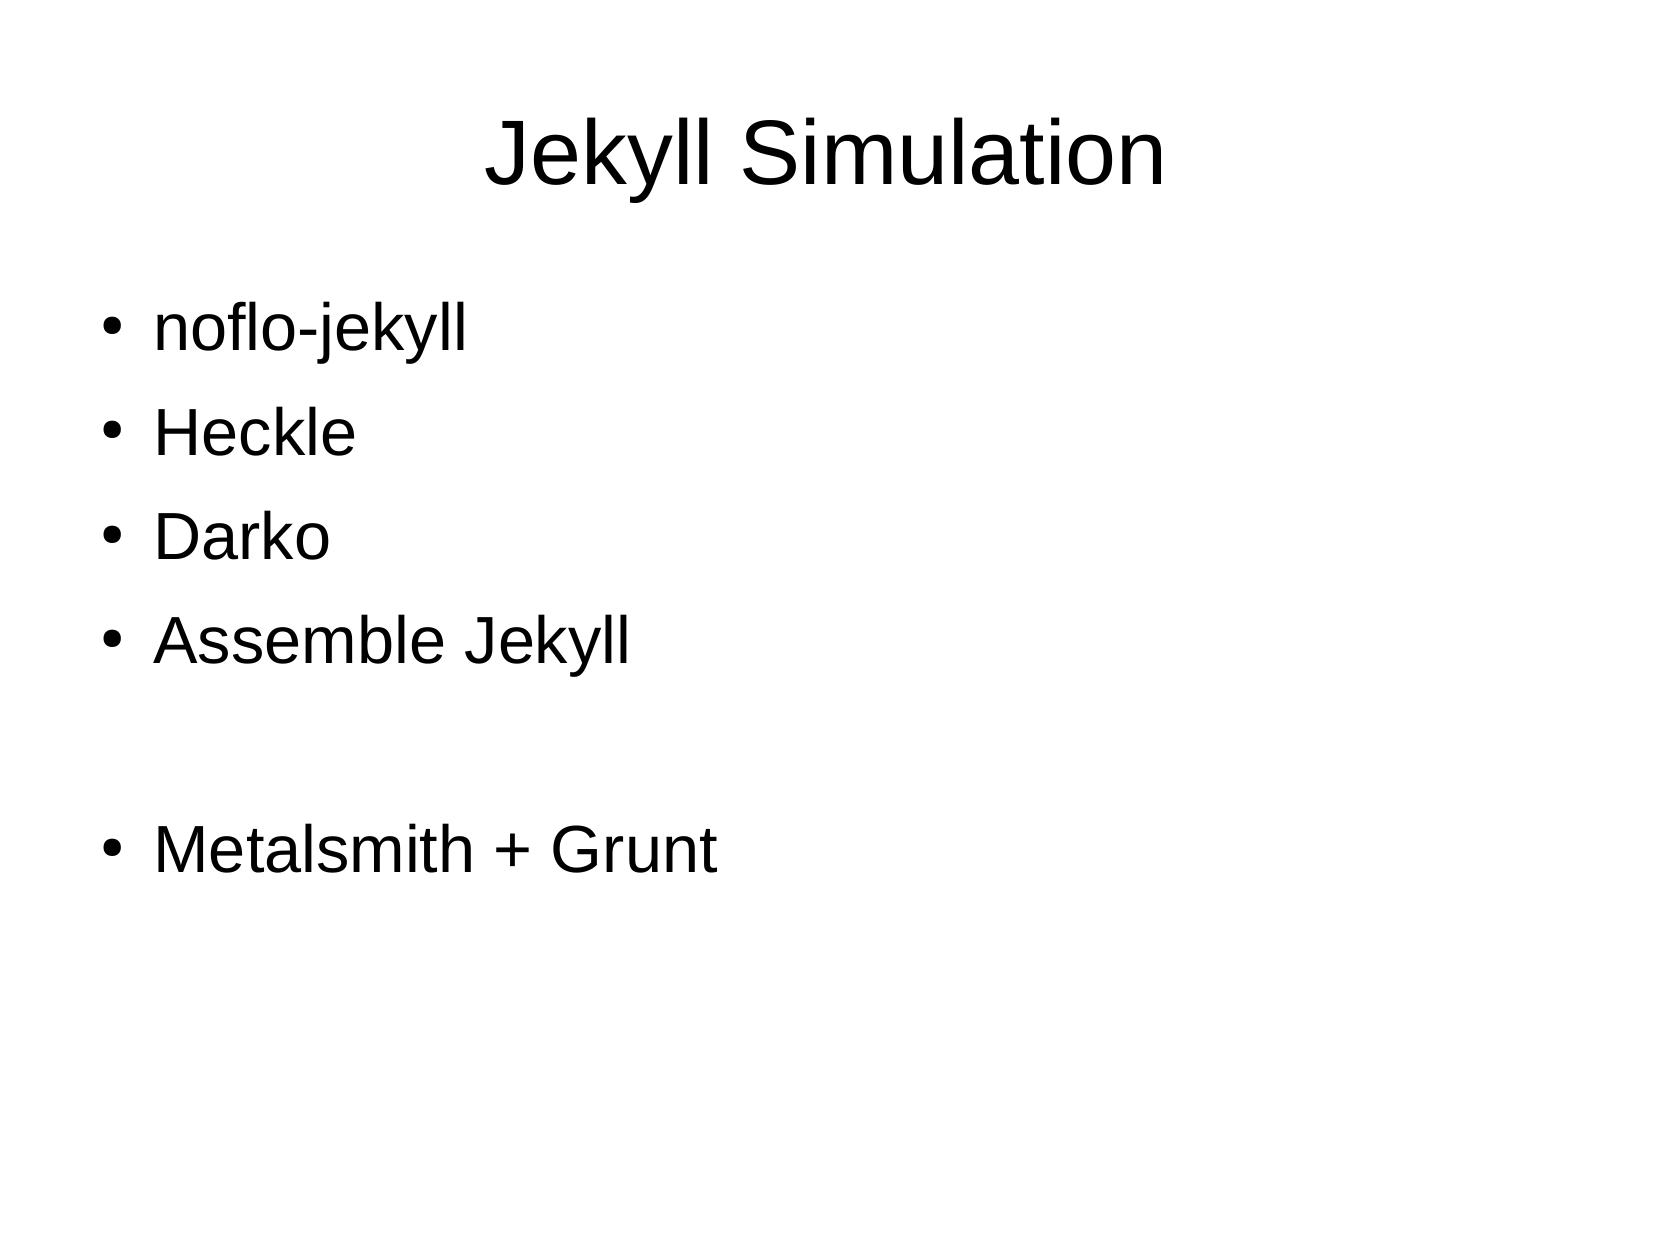

# Jekyll Simulation
noflo-jekyll
Heckle
Darko
Assemble Jekyll
Metalsmith + Grunt